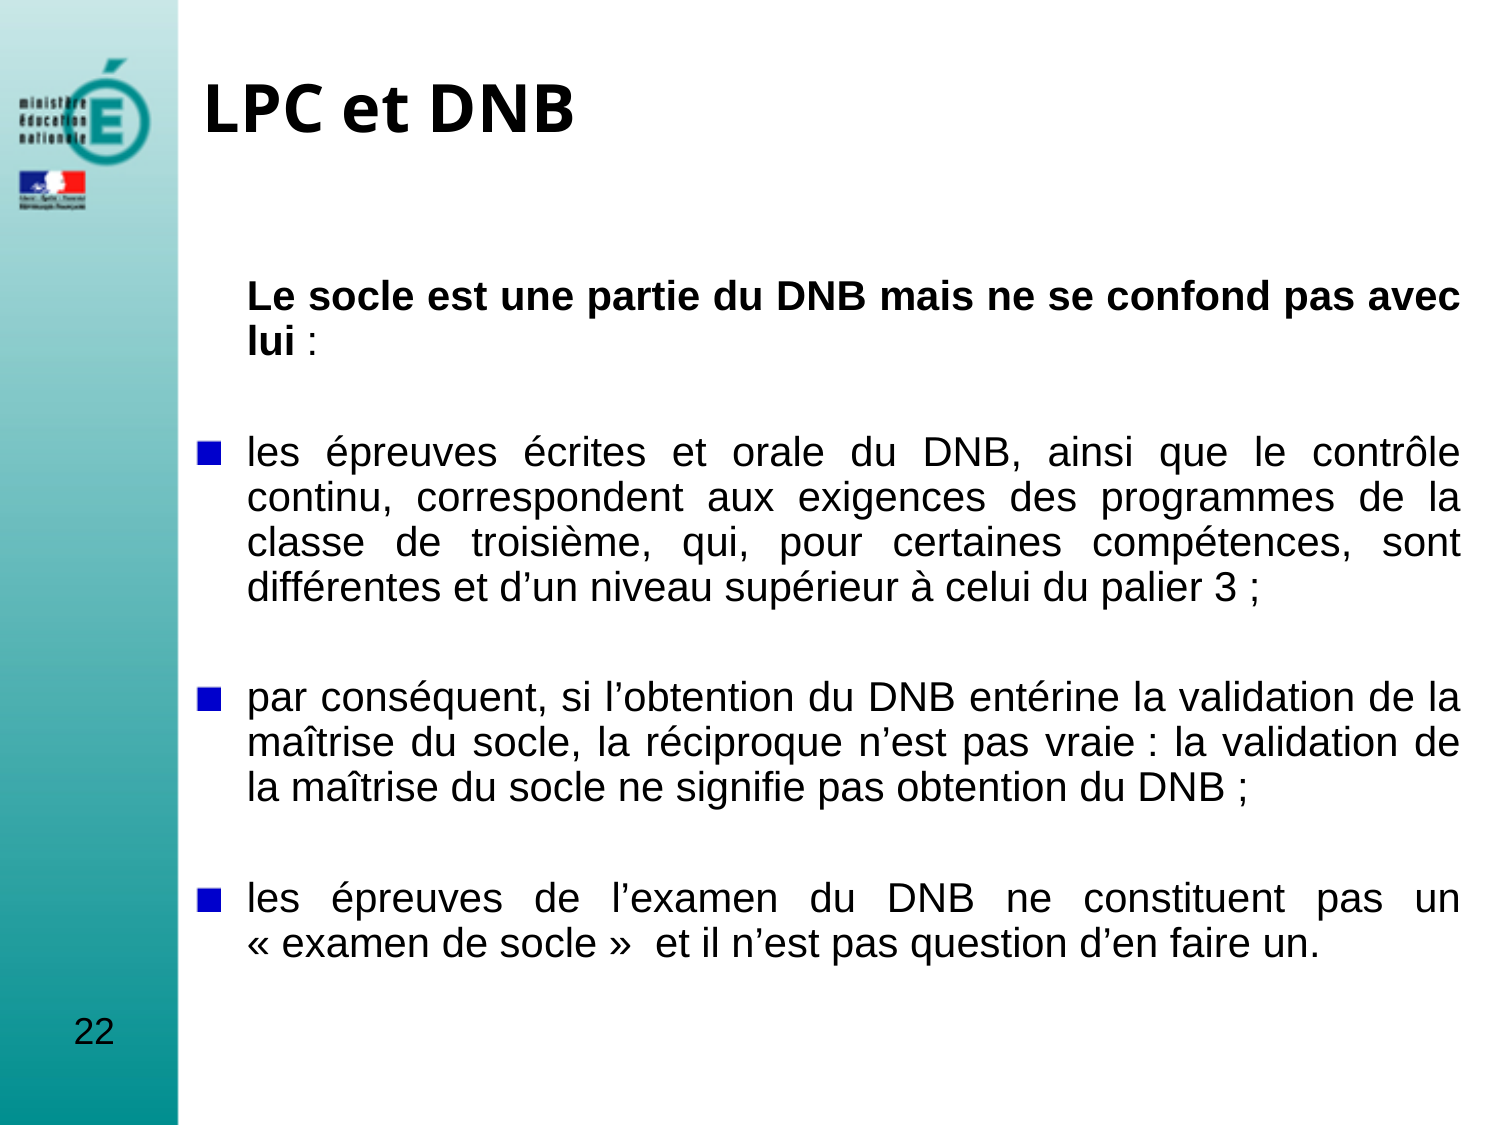

# LPC et DNB
	Le socle est une partie du DNB mais ne se confond pas avec lui :
les épreuves écrites et orale du DNB, ainsi que le contrôle continu, correspondent aux exigences des programmes de la classe de troisième, qui, pour certaines compétences, sont différentes et d’un niveau supérieur à celui du palier 3 ;
par conséquent, si l’obtention du DNB entérine la validation de la maîtrise du socle, la réciproque n’est pas vraie : la validation de la maîtrise du socle ne signifie pas obtention du DNB ;
les épreuves de l’examen du DNB ne constituent pas un « examen de socle »  et il n’est pas question d’en faire un.